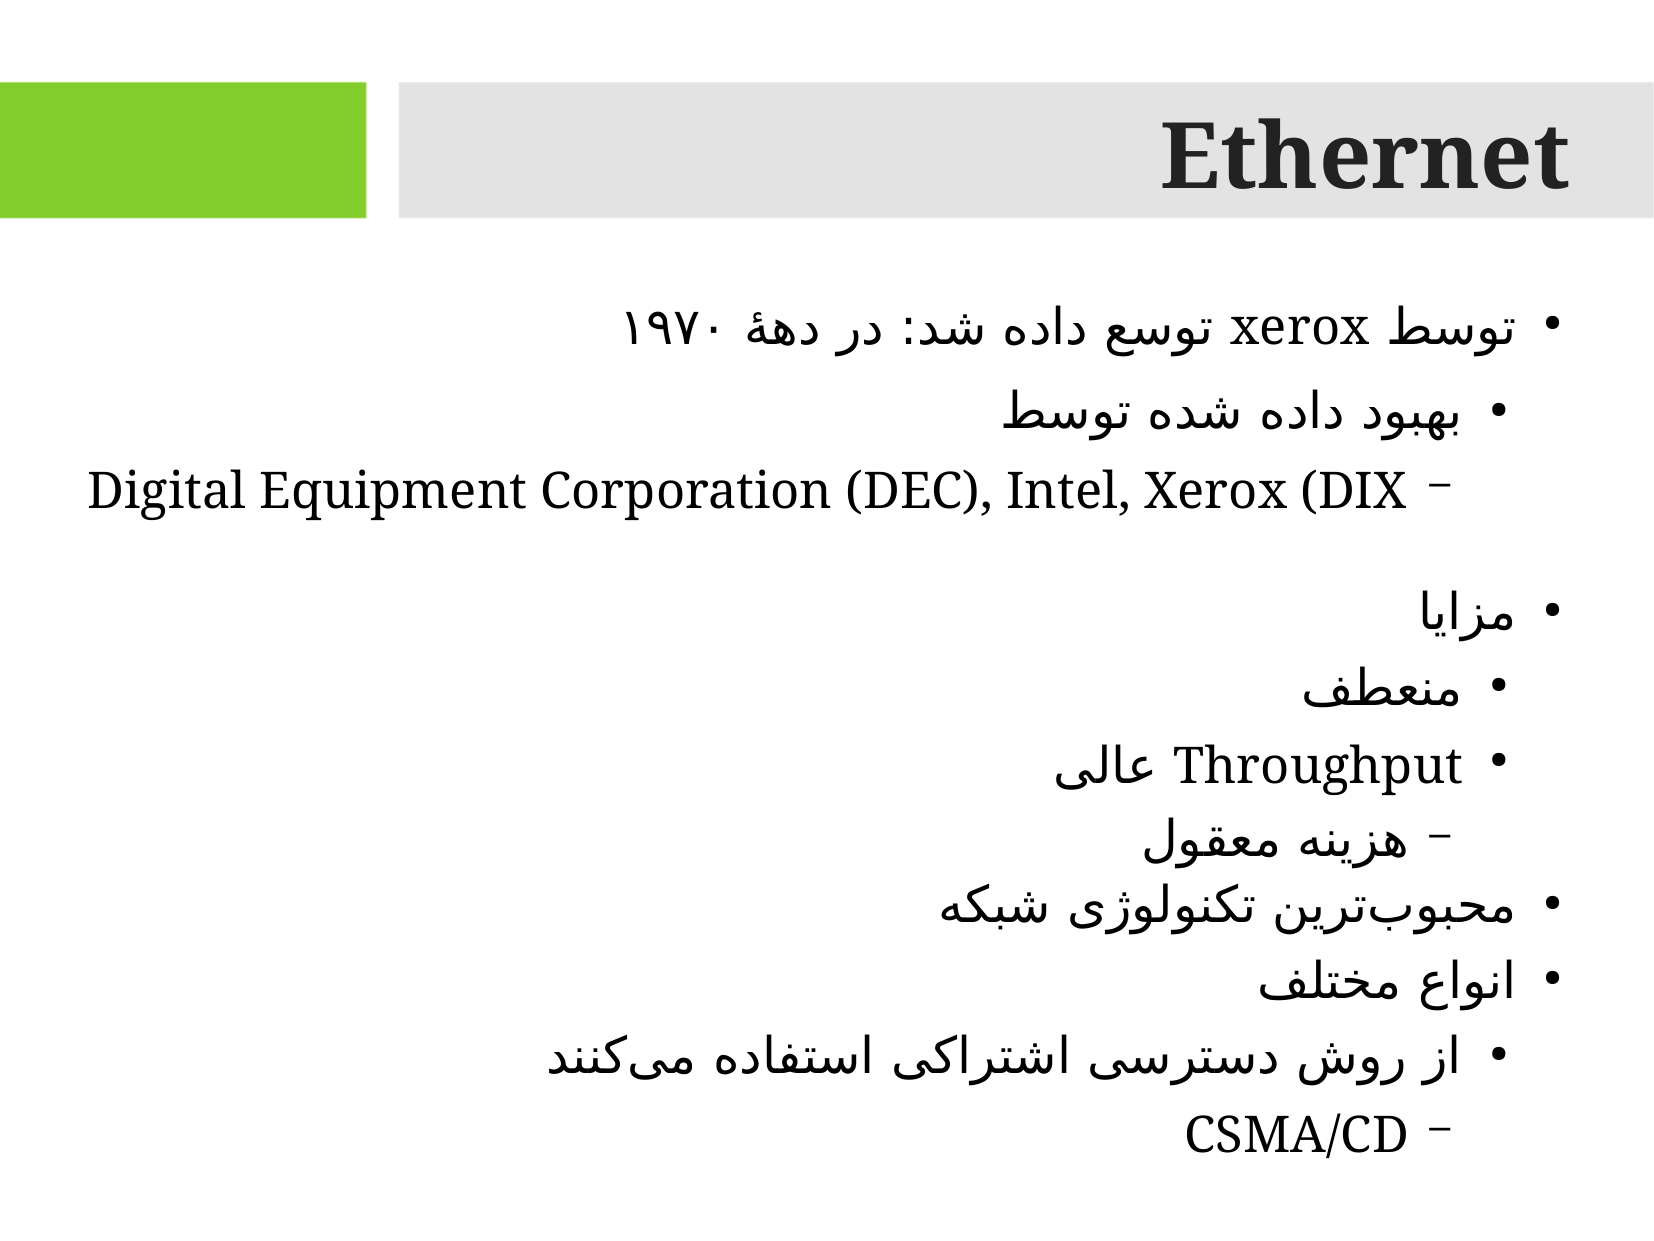

# Ethernet
توسط xerox توسع داده شد: در دههٔ ۱۹۷۰
بهبود داده شده توسط
Digital Equipment Corporation (DEC), Intel, Xerox (DIX
مزایا
منعطف
Throughput عالی
هزینه معقول
محبوب‌ترین تکنولوژی شبکه
انواع مختلف
از روش دسترسی اشتراکی استفاده می‌کنند
CSMA/CD